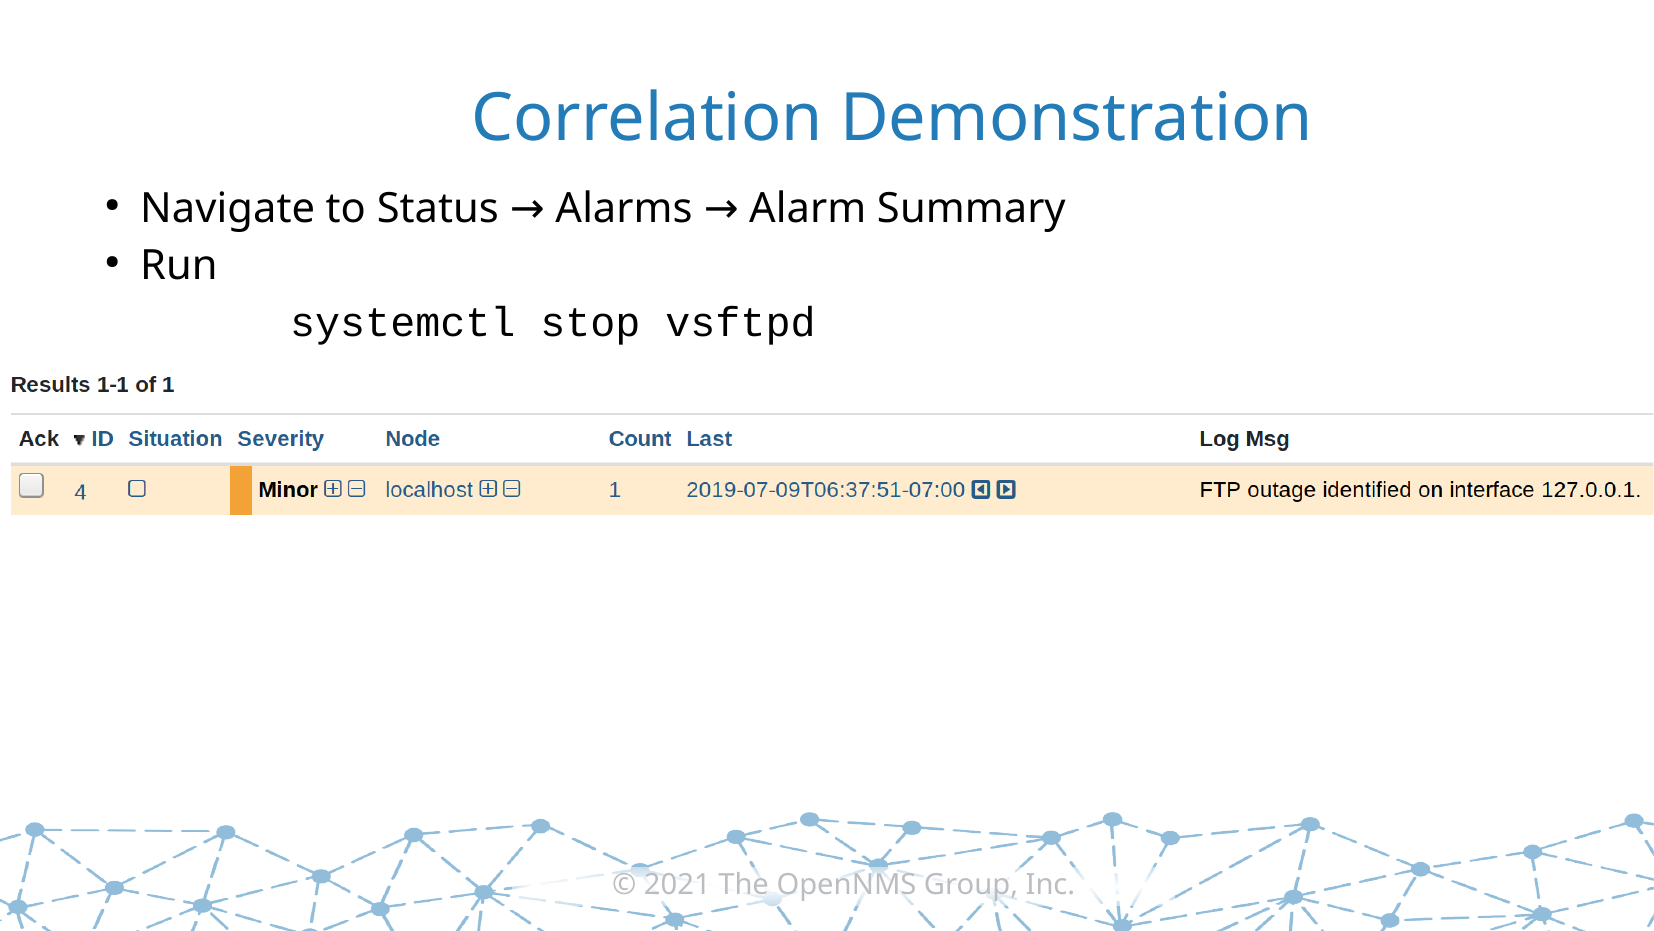

# Correlation Demonstration
Navigate to Status → Alarms → Alarm Summary
Run
		systemctl stop vsftpd
Refresh until the alarm appears